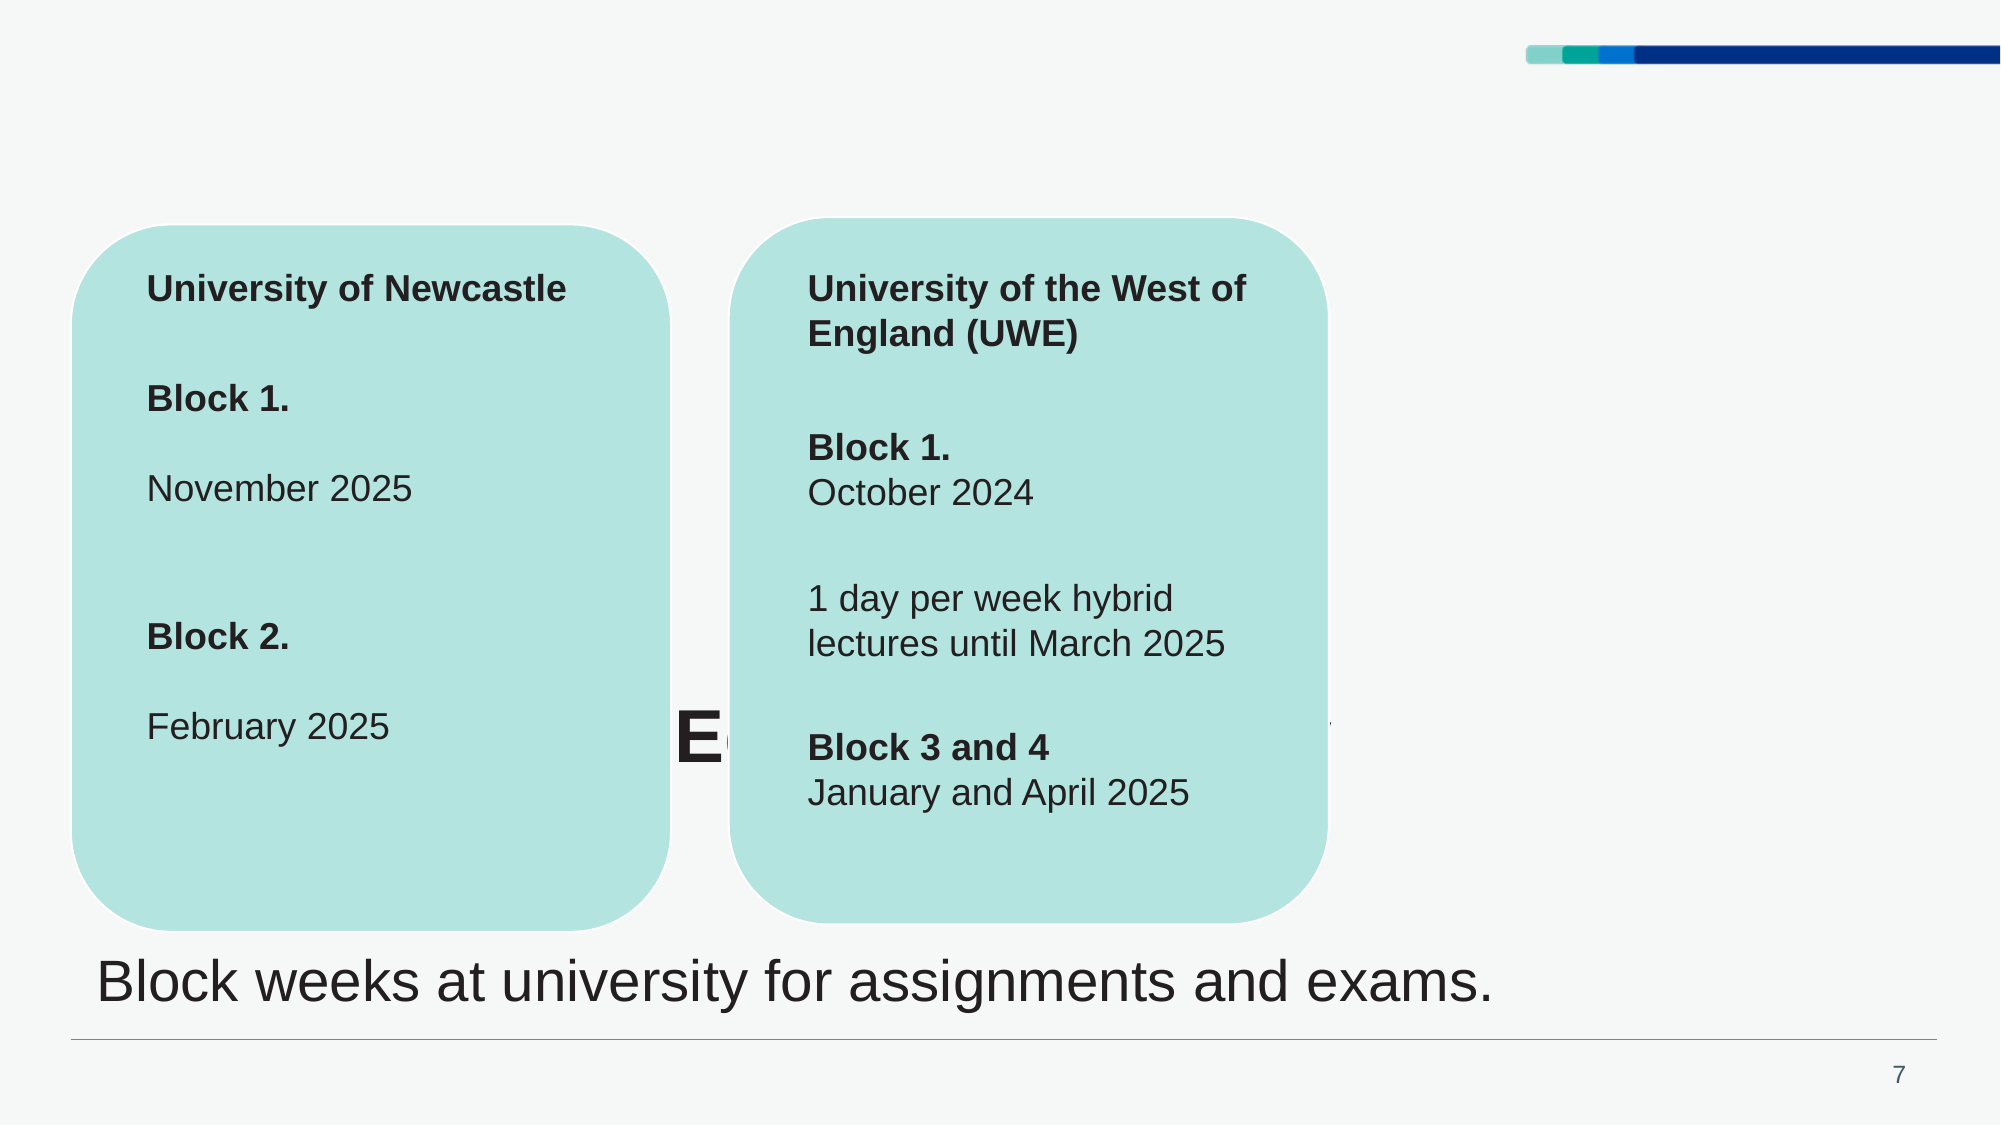

University of the West of England (UWE)
Block 1.
October 2024
1 day per week hybrid lectures until March 2025
University of Newcastle
Block 1.
November 2025
Block 2.
February 2025
# PG Certificate in Echocardiography
Block 3 and 4
January and April 2025
Block weeks at university for assignments and exams.